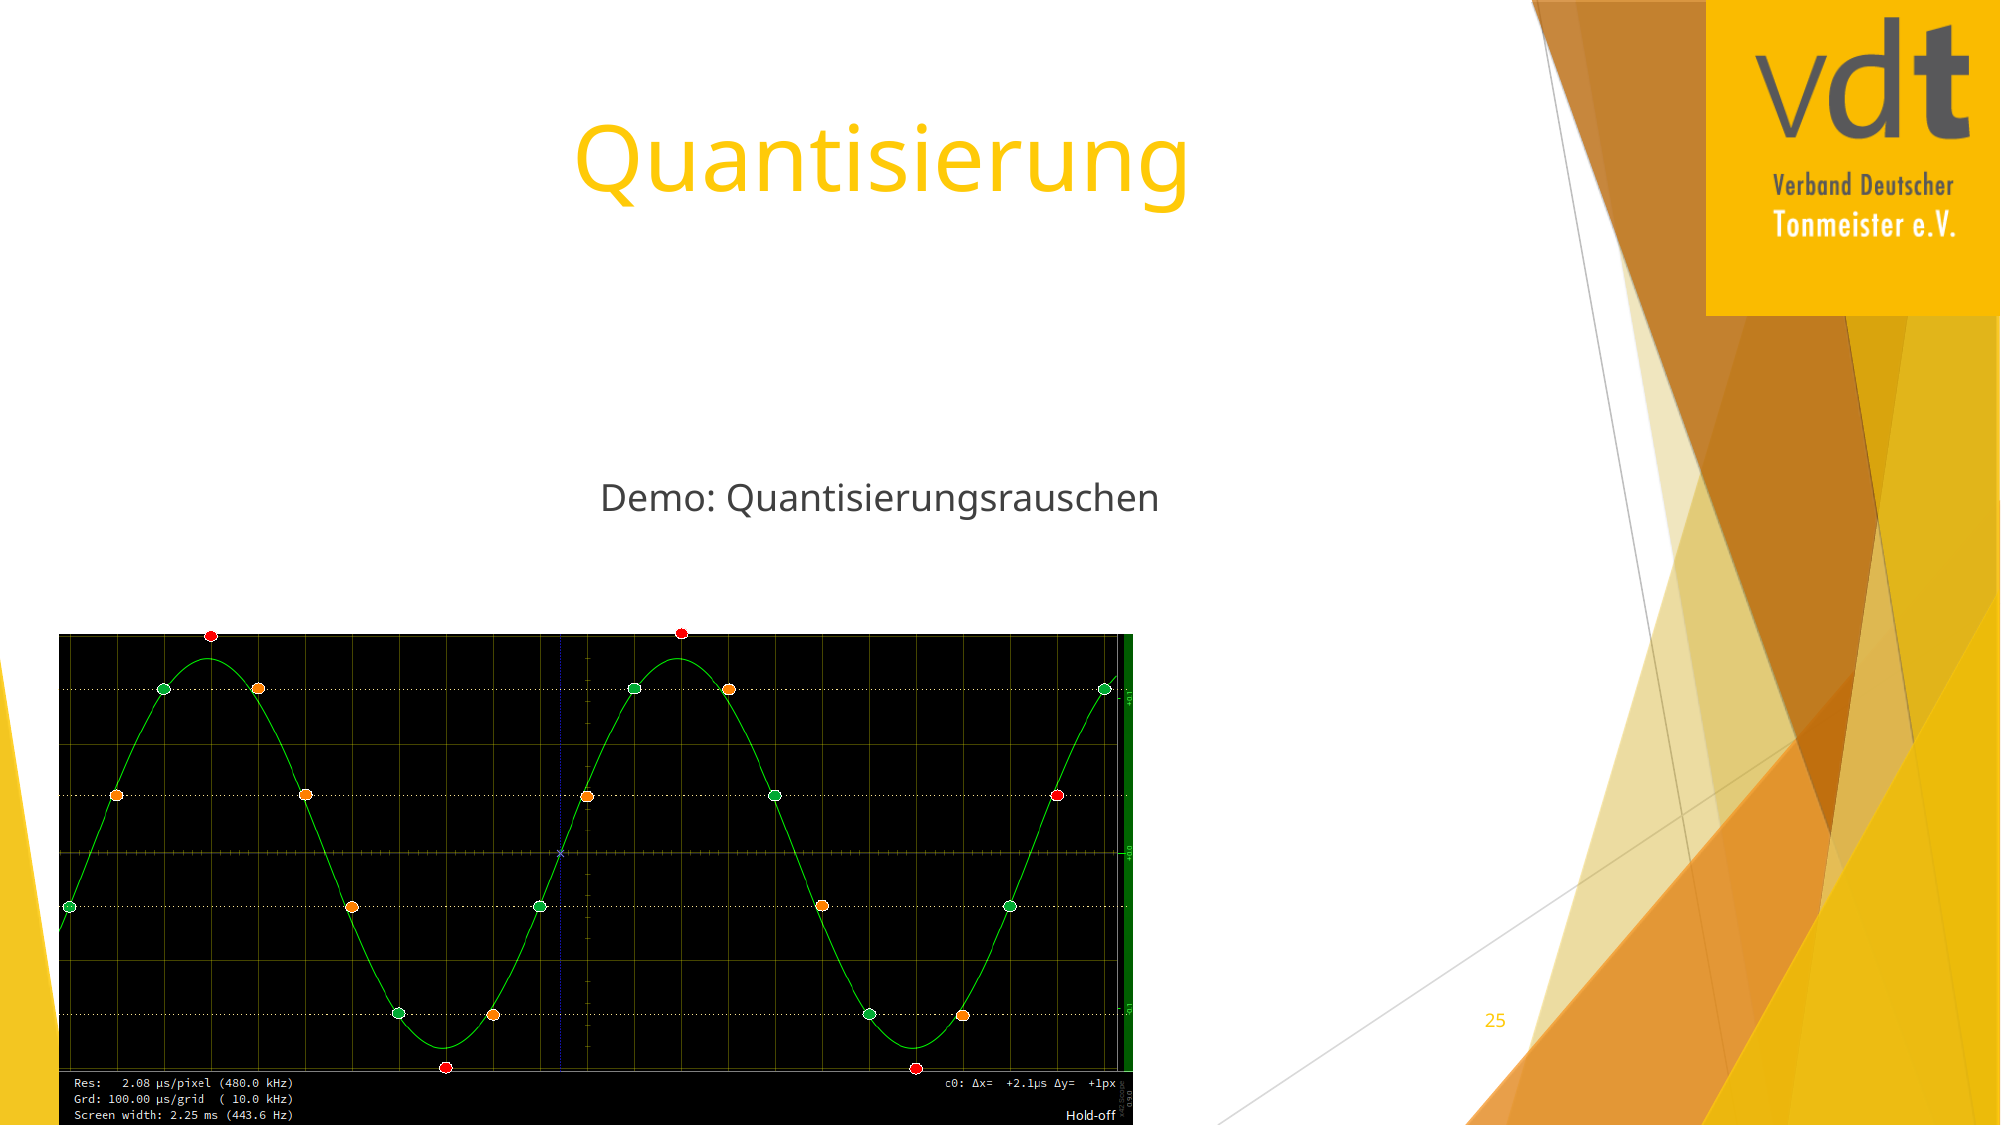

# Quantisierung
Demo: Quantisierungsrauschen
Jörn Nettingsmeier | Tonmeister, VDT | 10/20